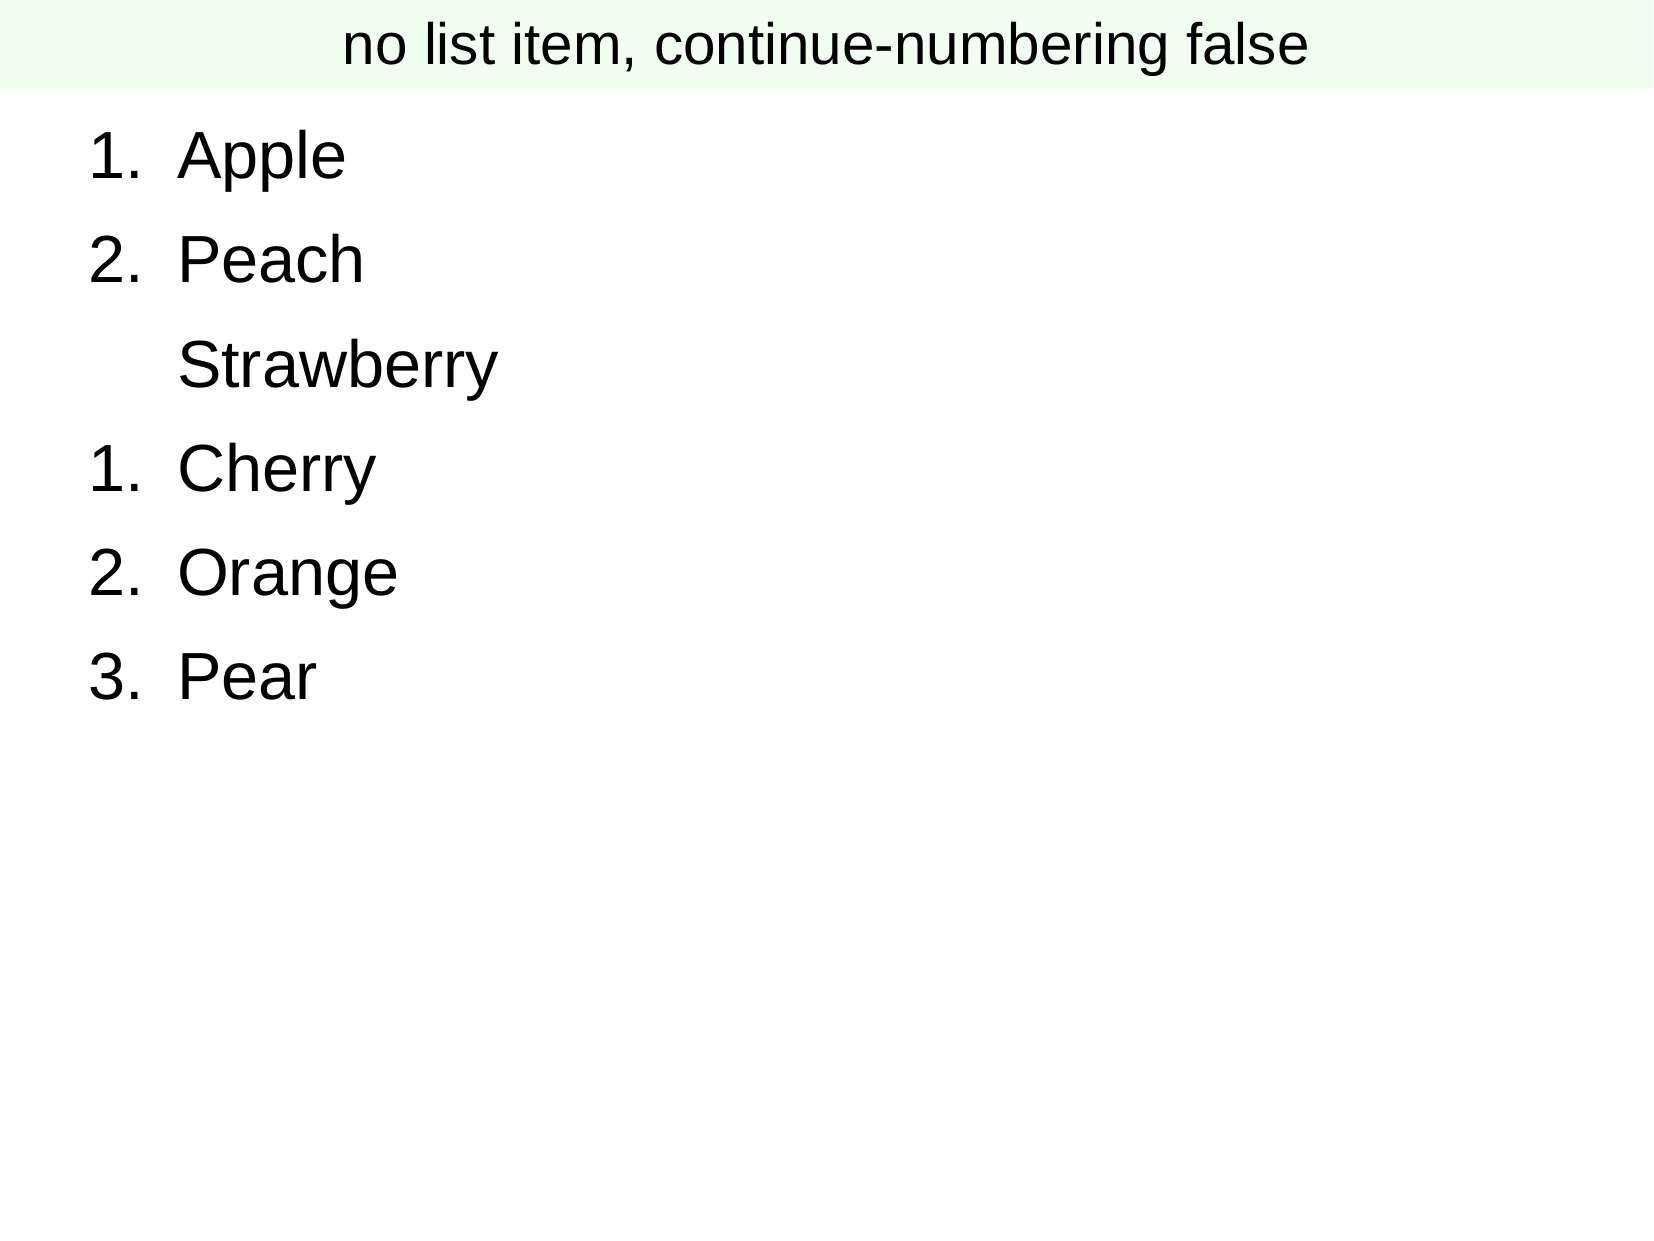

# no list item, continue-numbering false
Apple
Peach
Strawberry
Cherry
Orange
Pear